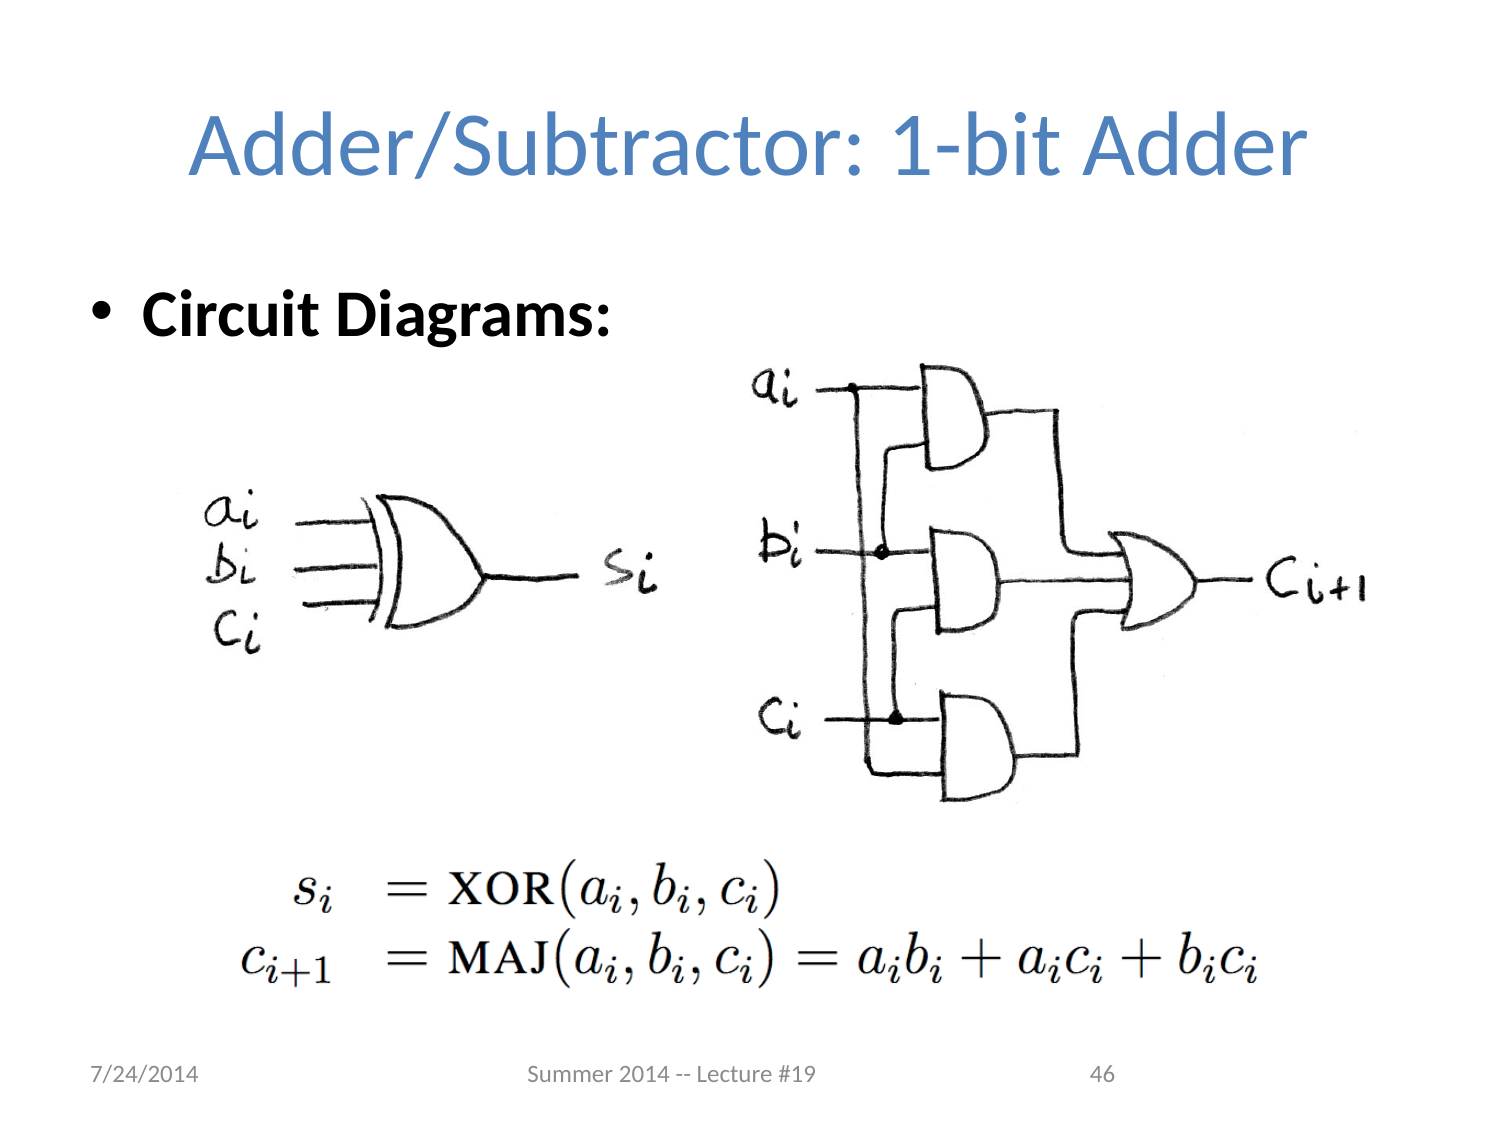

# Adder/Subtractor: 1-bit Adder
 Circuit Diagrams:
7/24/2014
Summer 2014 -- Lecture #19